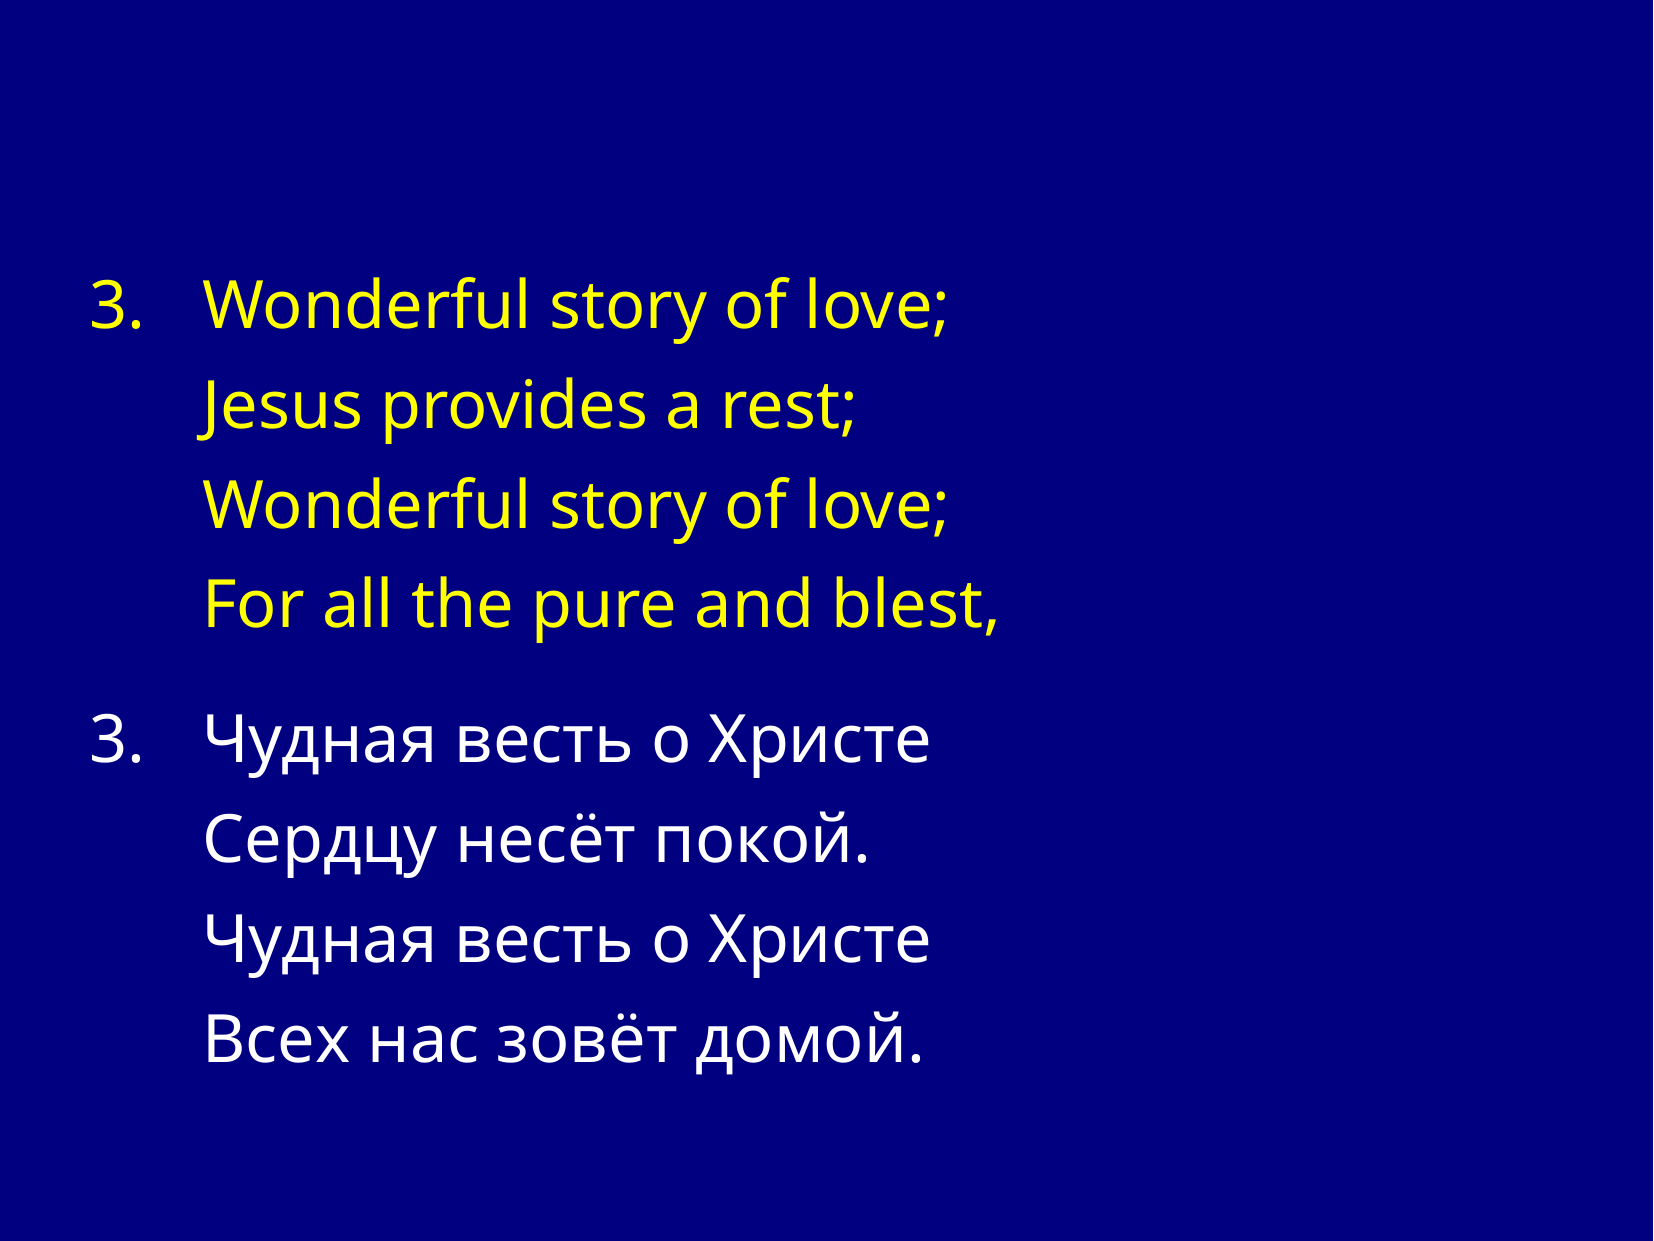

3.	Wonderful story of love;
	Jesus provides a rest;
	Wonderful story of love;
	For all the pure and blest,
3.	Чудная весть о Христе
	Сердцу несёт покой.
	Чудная весть о Христе
	Всех нас зовёт домой.